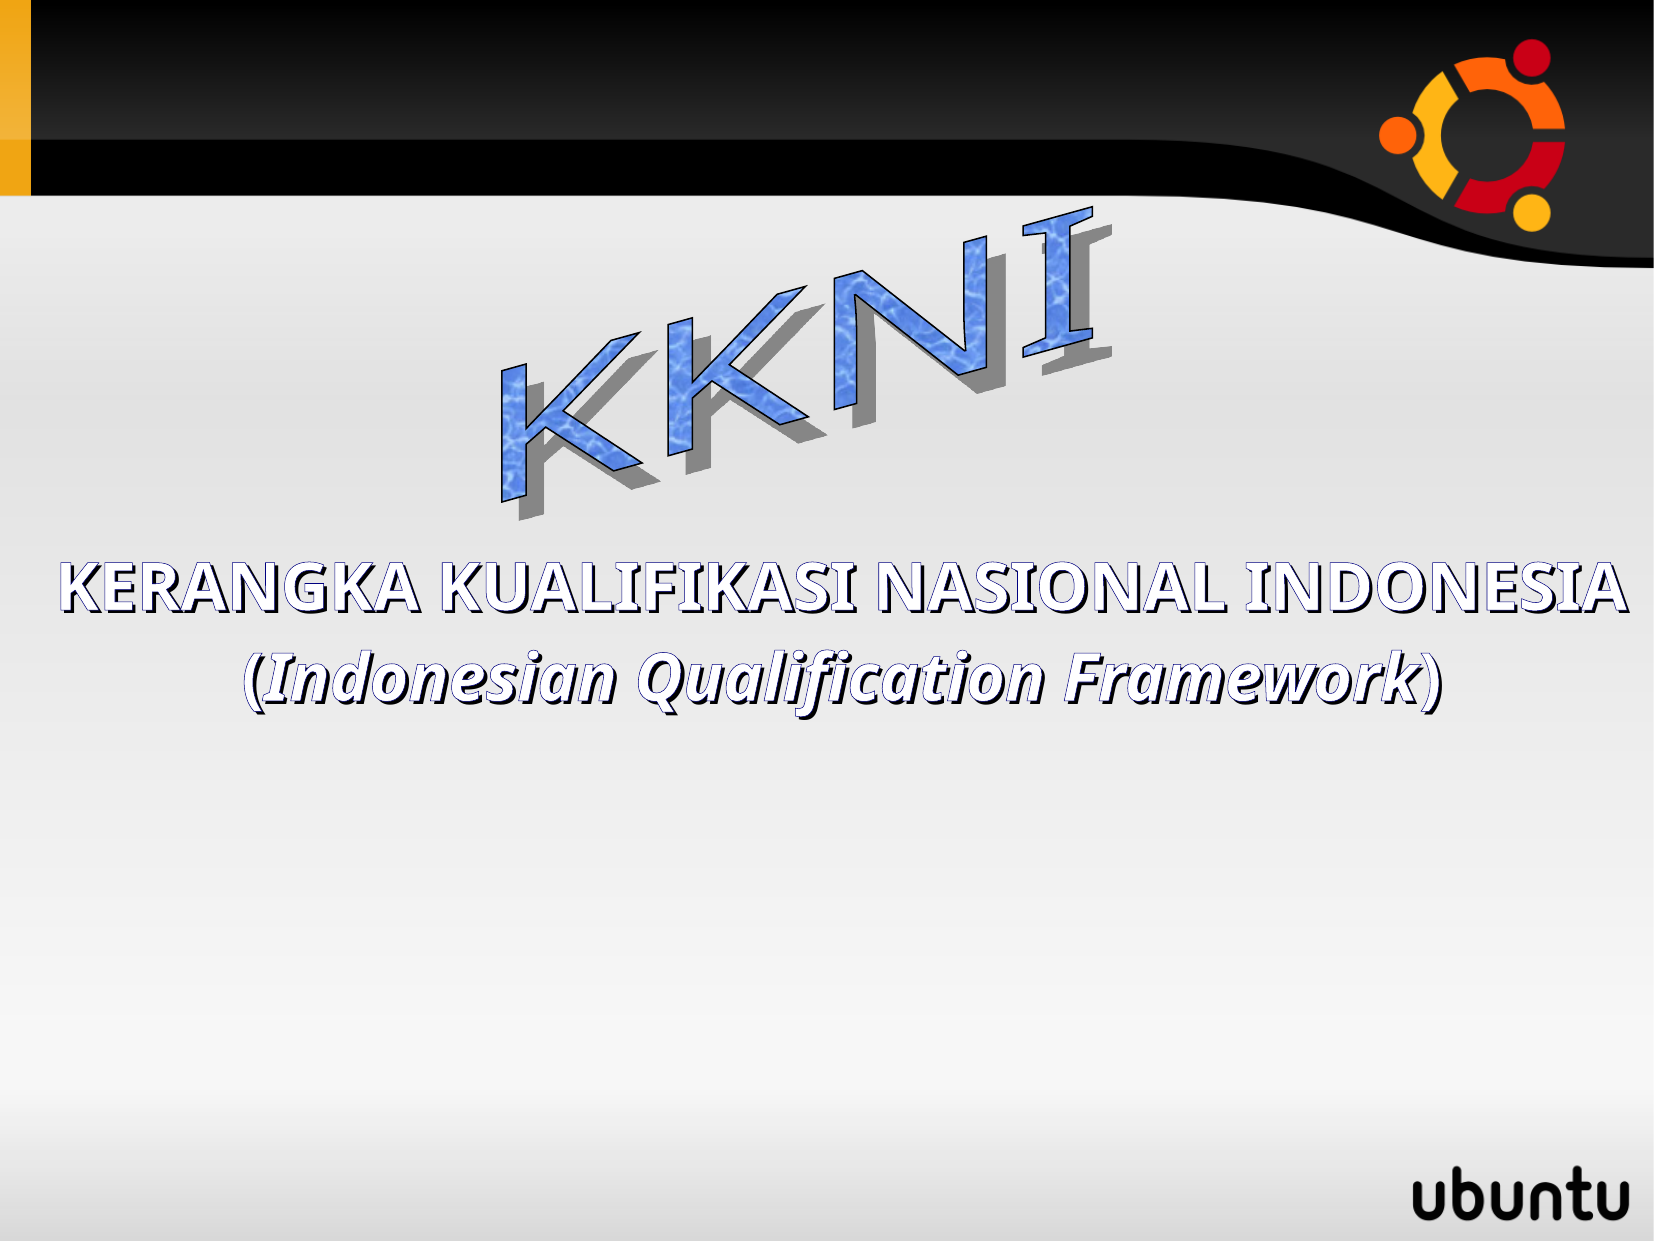

KKNI
KERANGKA KUALIFIKASI NASIONAL INDONESIA
(Indonesian Qualification Framework)